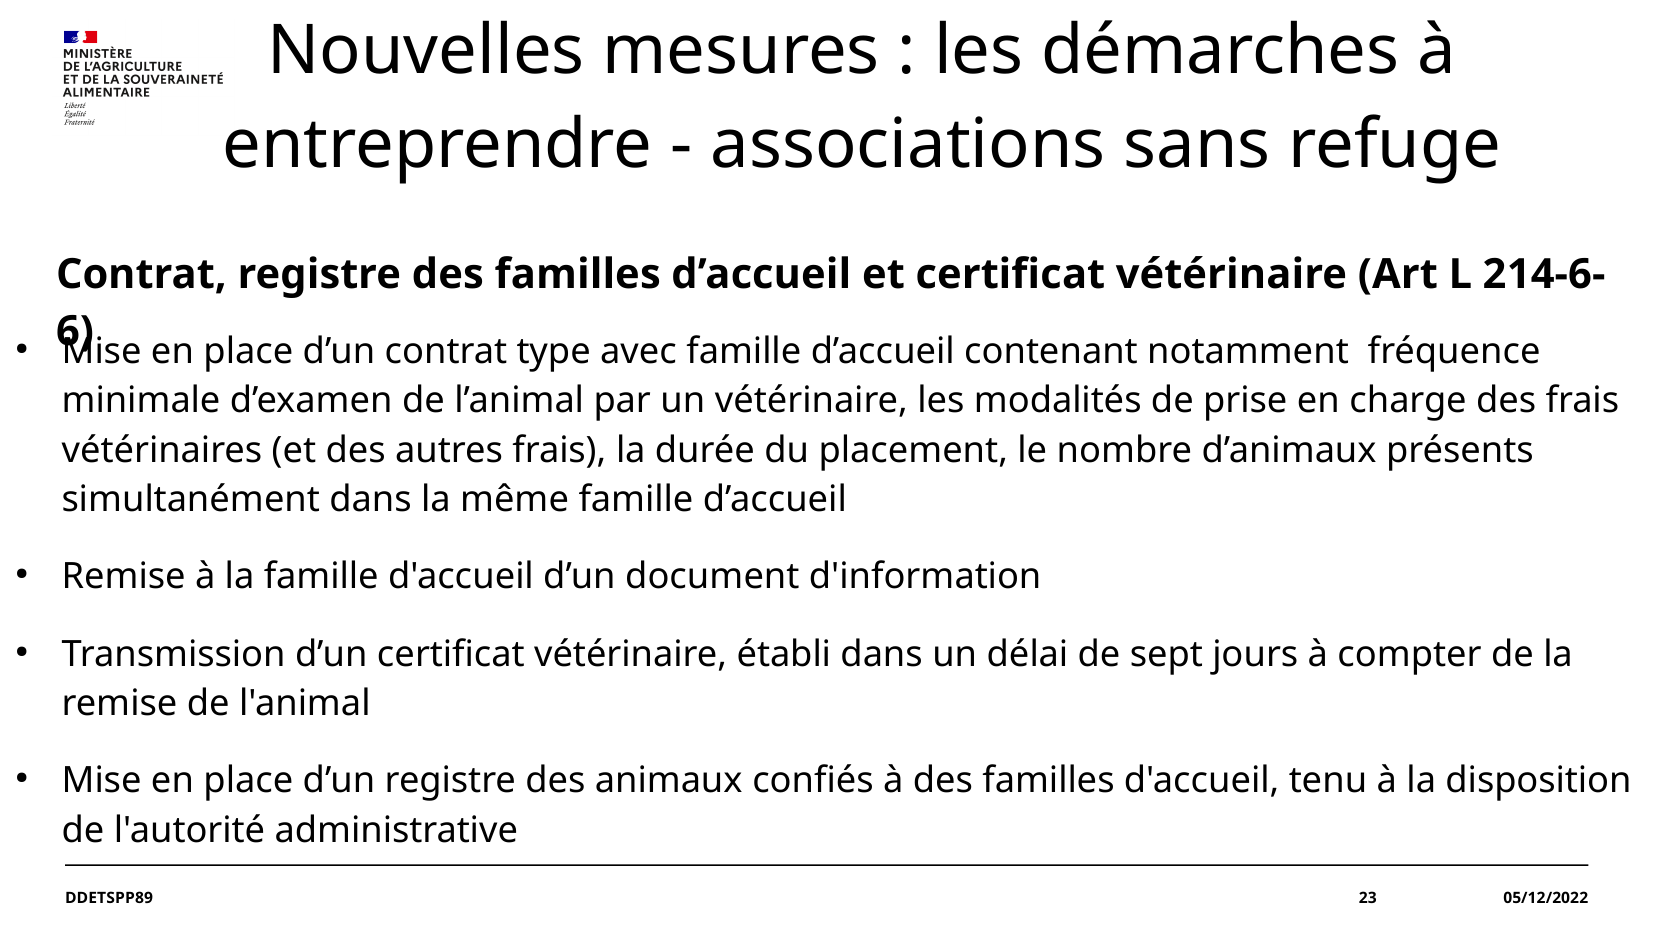

# Nouvelles mesures : les démarches à entreprendre - associations sans refuge
Contrat, registre des familles d’accueil et certificat vétérinaire (Art L 214-6-6)
Mise en place d’un contrat type avec famille d’accueil contenant notamment fréquence minimale d’examen de l’animal par un vétérinaire, les modalités de prise en charge des frais vétérinaires (et des autres frais), la durée du placement, le nombre d’animaux présents simultanément dans la même famille d’accueil
Remise à la famille d'accueil d’un document d'information
Transmission d’un certificat vétérinaire, établi dans un délai de sept jours à compter de la remise de l'animal
Mise en place d’un registre des animaux confiés à des familles d'accueil, tenu à la disposition de l'autorité administrative
DDETSPP89
23
05/12/2022